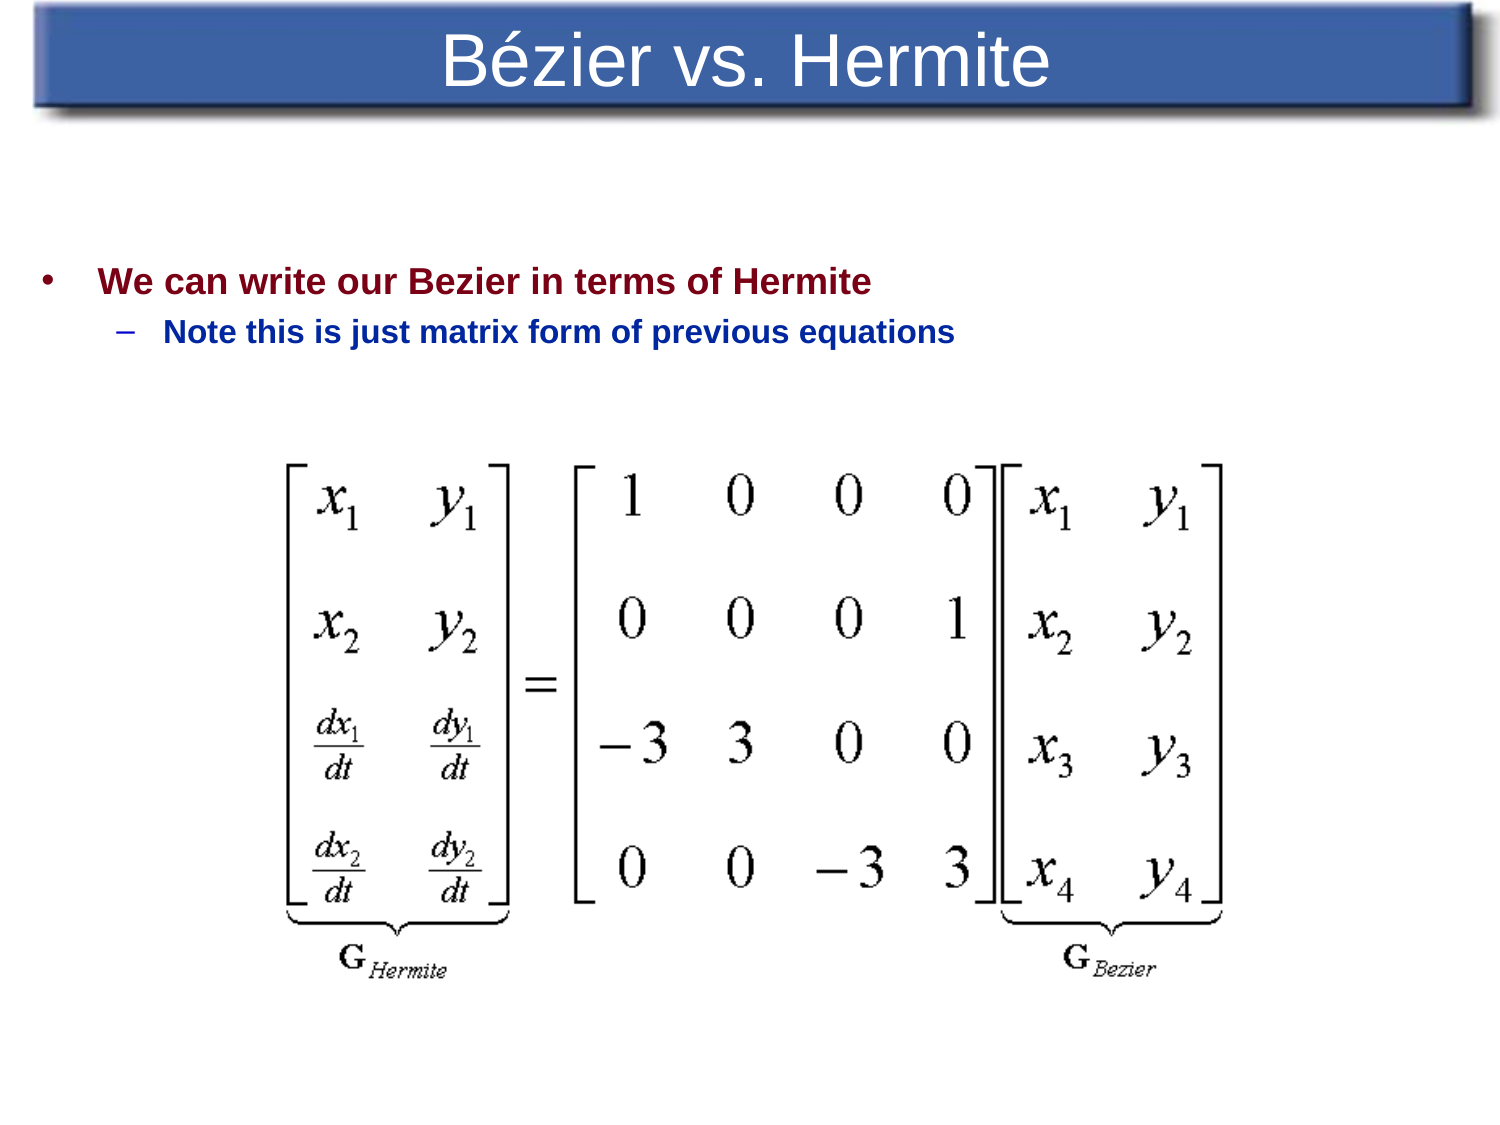

# Bézier vs. Hermite
We can write our Bezier in terms of Hermite
Note this is just matrix form of previous equations